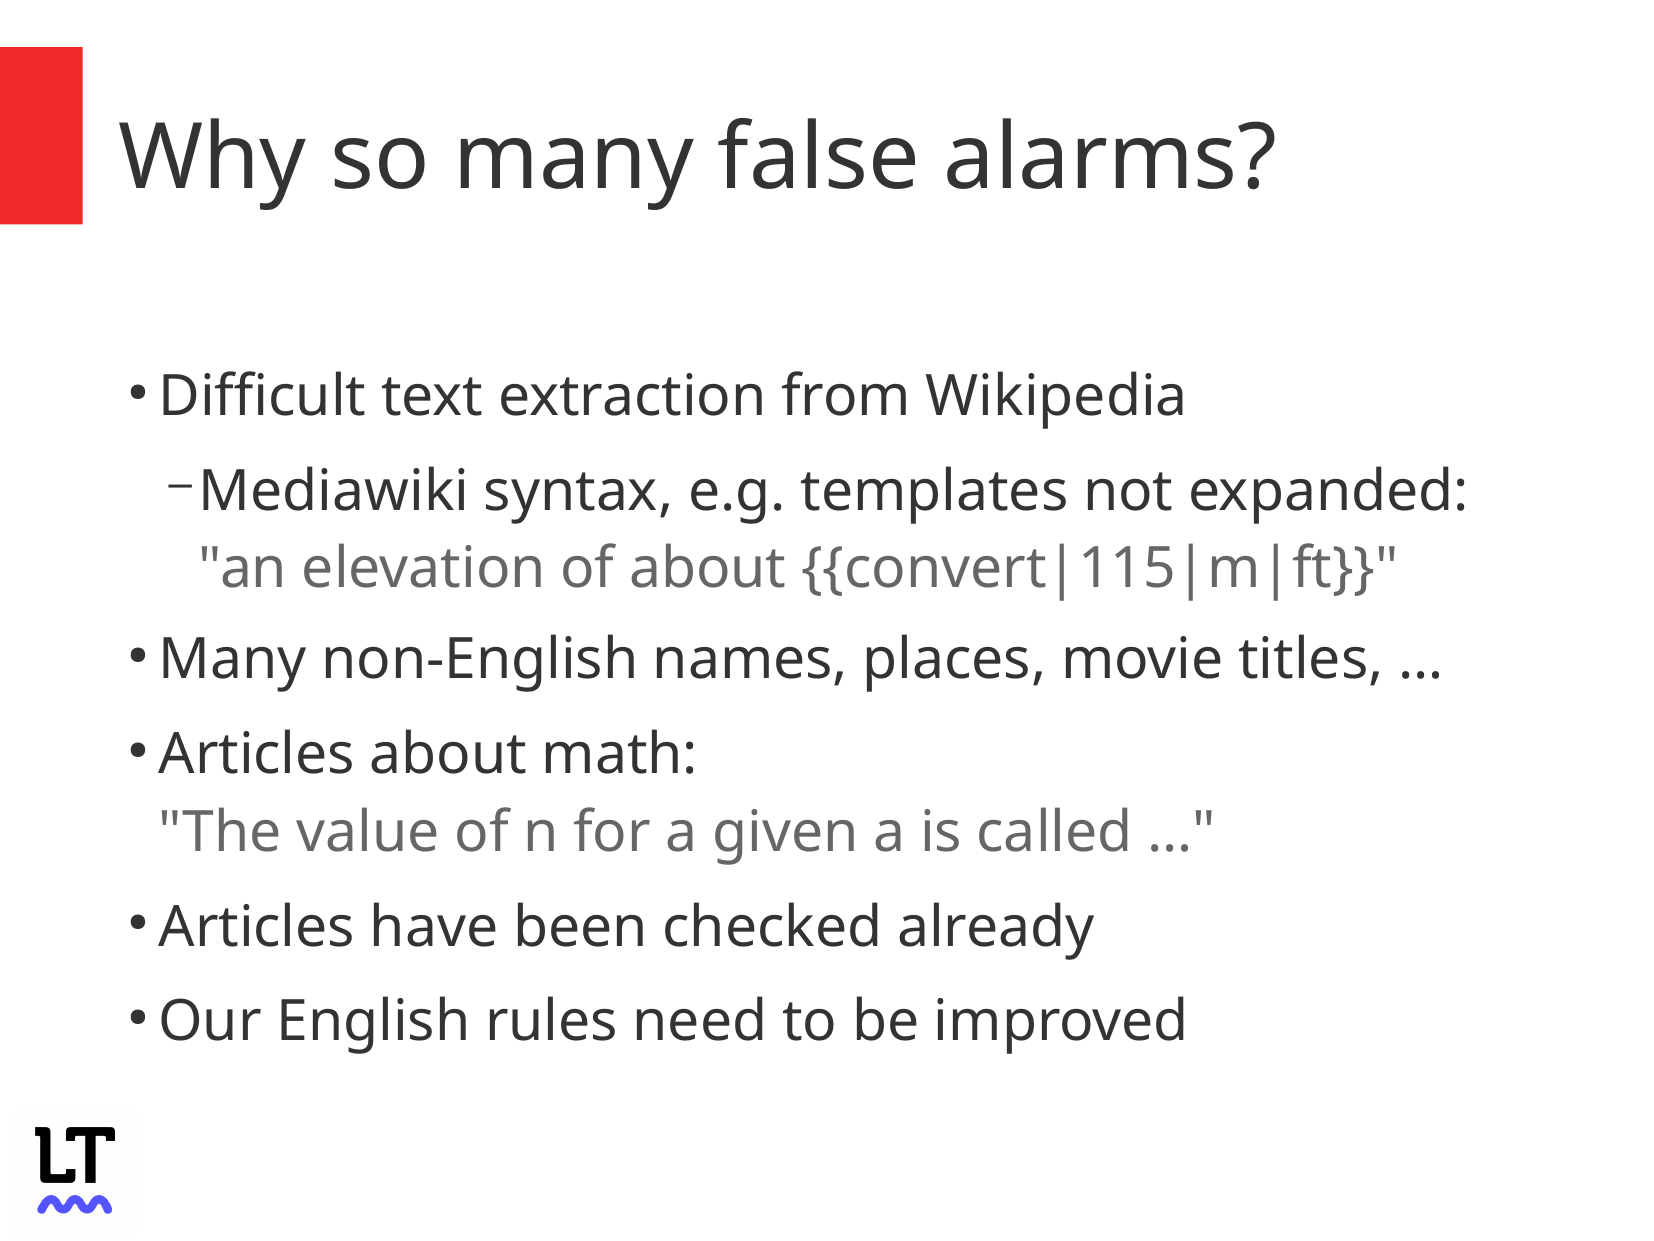

# Why so many false alarms?
Difficult text extraction from Wikipedia
Mediawiki syntax, e.g. templates not expanded:
"an elevation of about {{convert|115|m|ft}}"
Many non-English names, places, movie titles, …
Articles about math:
"The value of n for a given a is called …"
Articles have been checked already
Our English rules need to be improved